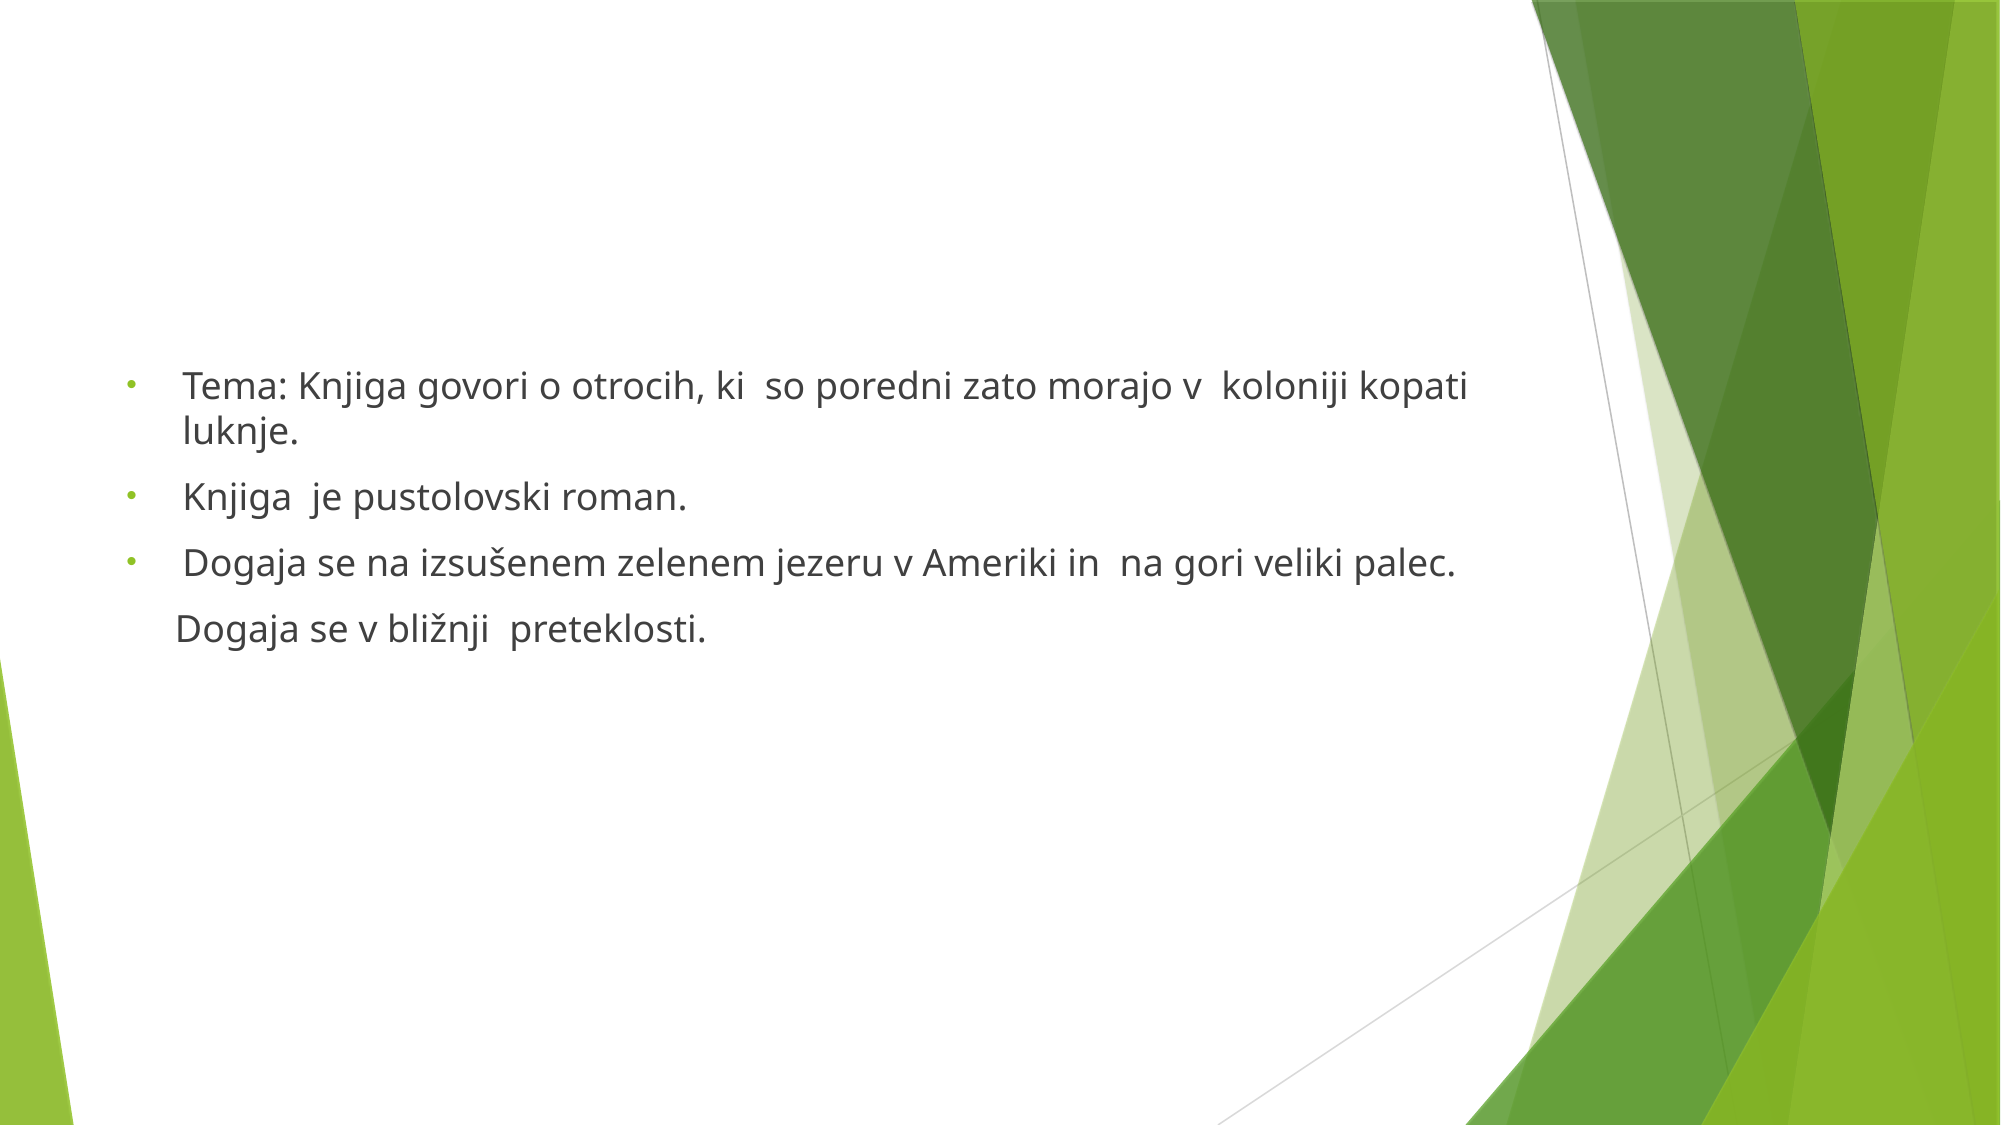

#
Tema: Knjiga govori o otrocih, ki so poredni zato morajo v koloniji kopati luknje.
Knjiga je pustolovski roman.
Dogaja se na izsušenem zelenem jezeru v Ameriki in na gori veliki palec.
 Dogaja se v bližnji preteklosti.